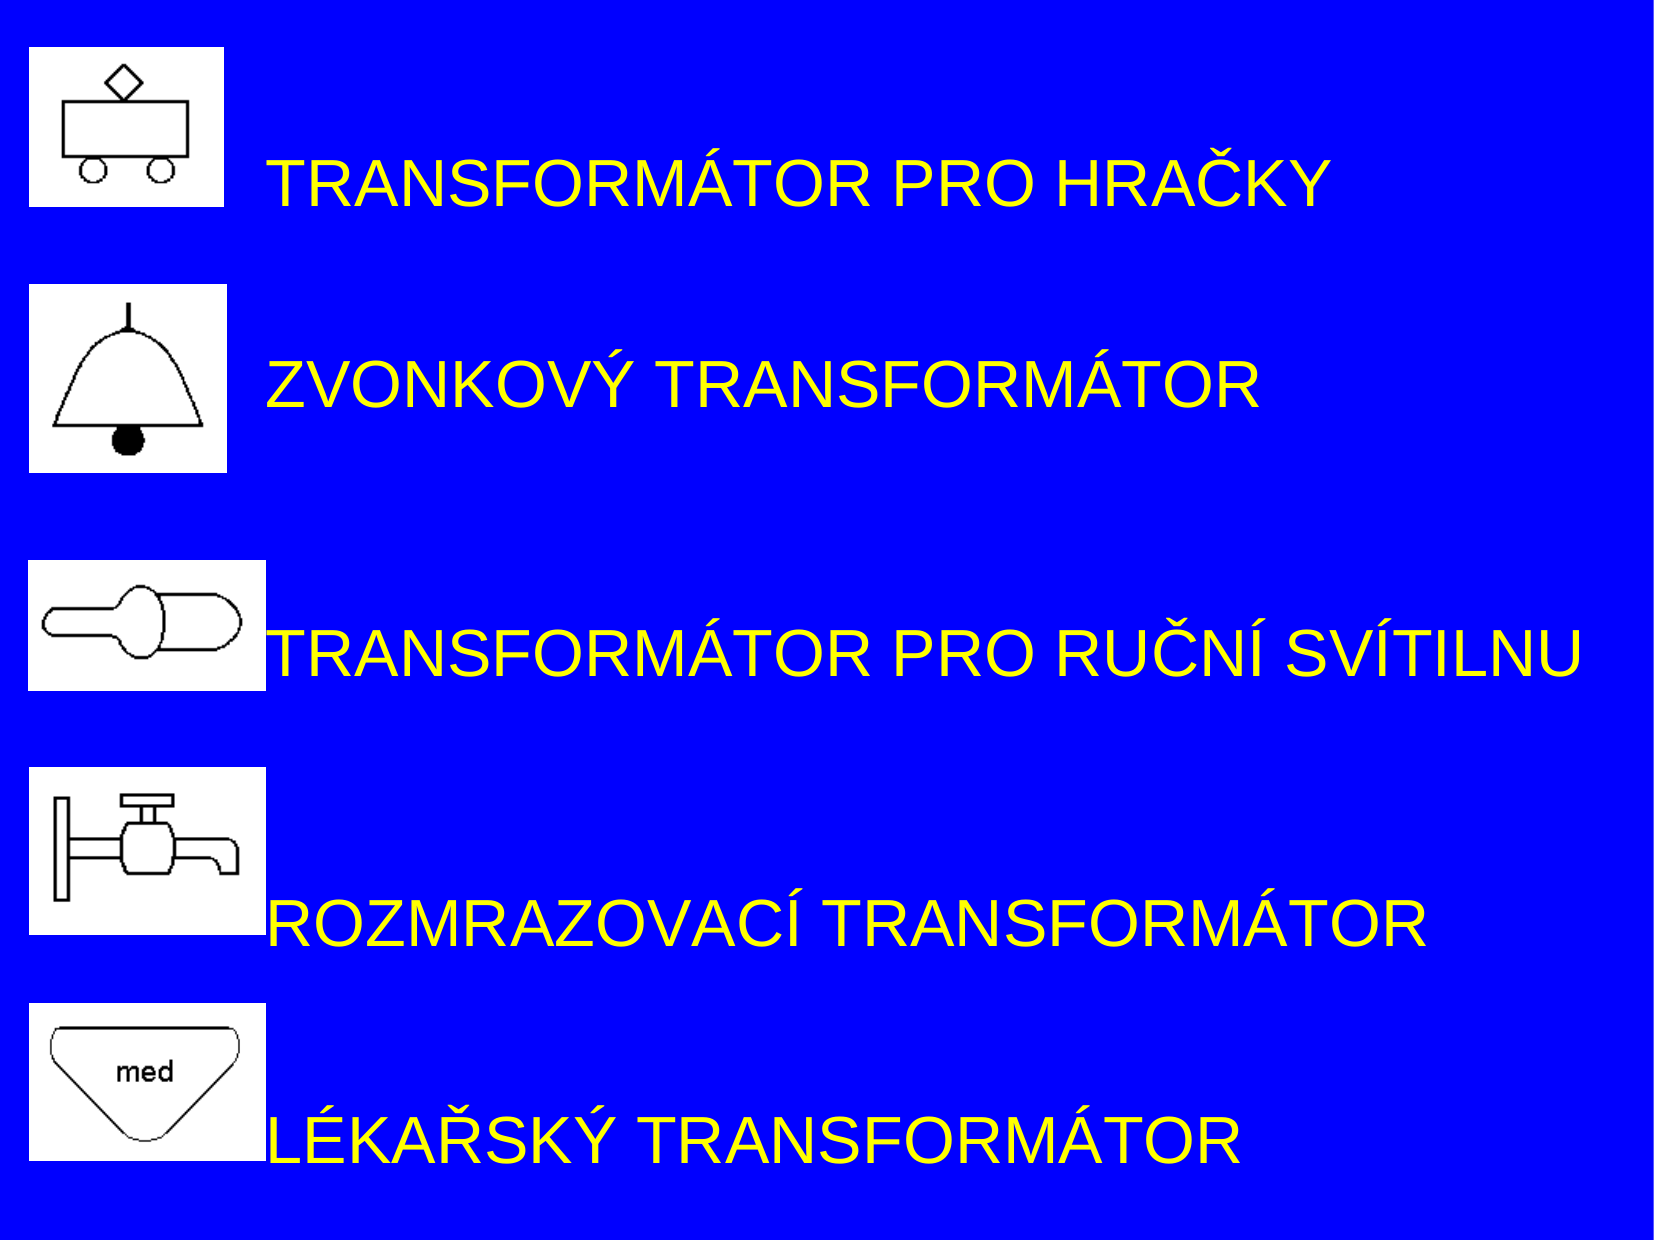

# TRANSFORMÁTOR PRO HRAČKY
ZVONKOVÝ TRANSFORMÁTOR
TRANSFORMÁTOR PRO RUČNÍ SVÍTILNU
ROZMRAZOVACÍ TRANSFORMÁTOR
LÉKAŘSKÝ TRANSFORMÁTOR